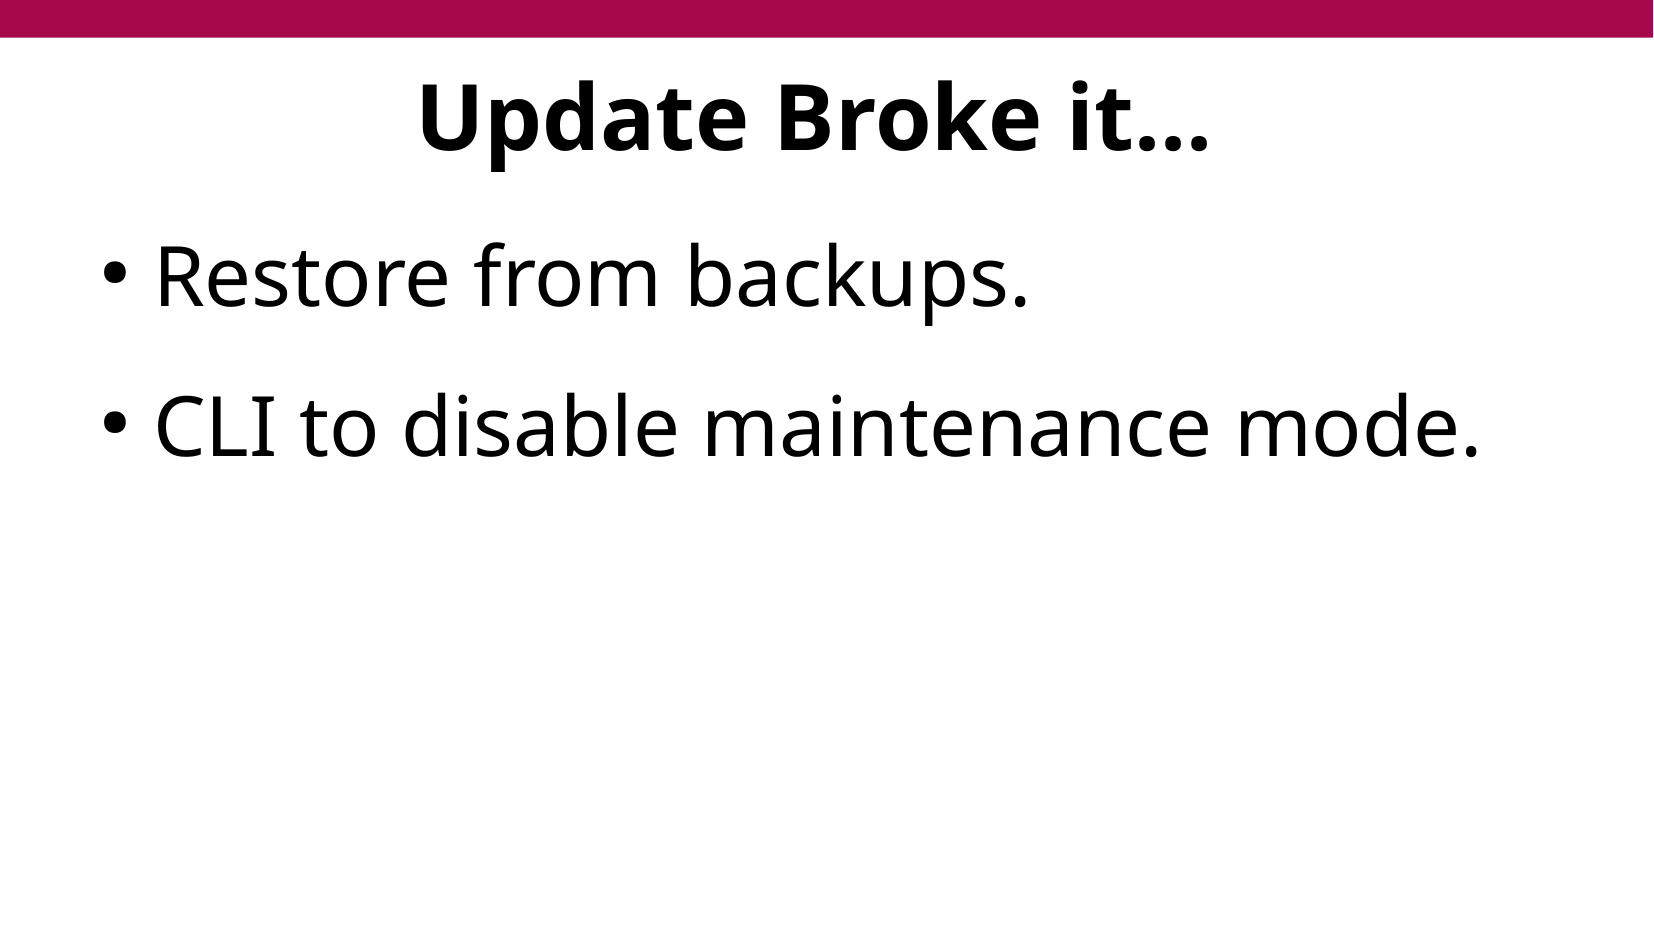

# Update Broke it...
Restore from backups.
CLI to disable maintenance mode.